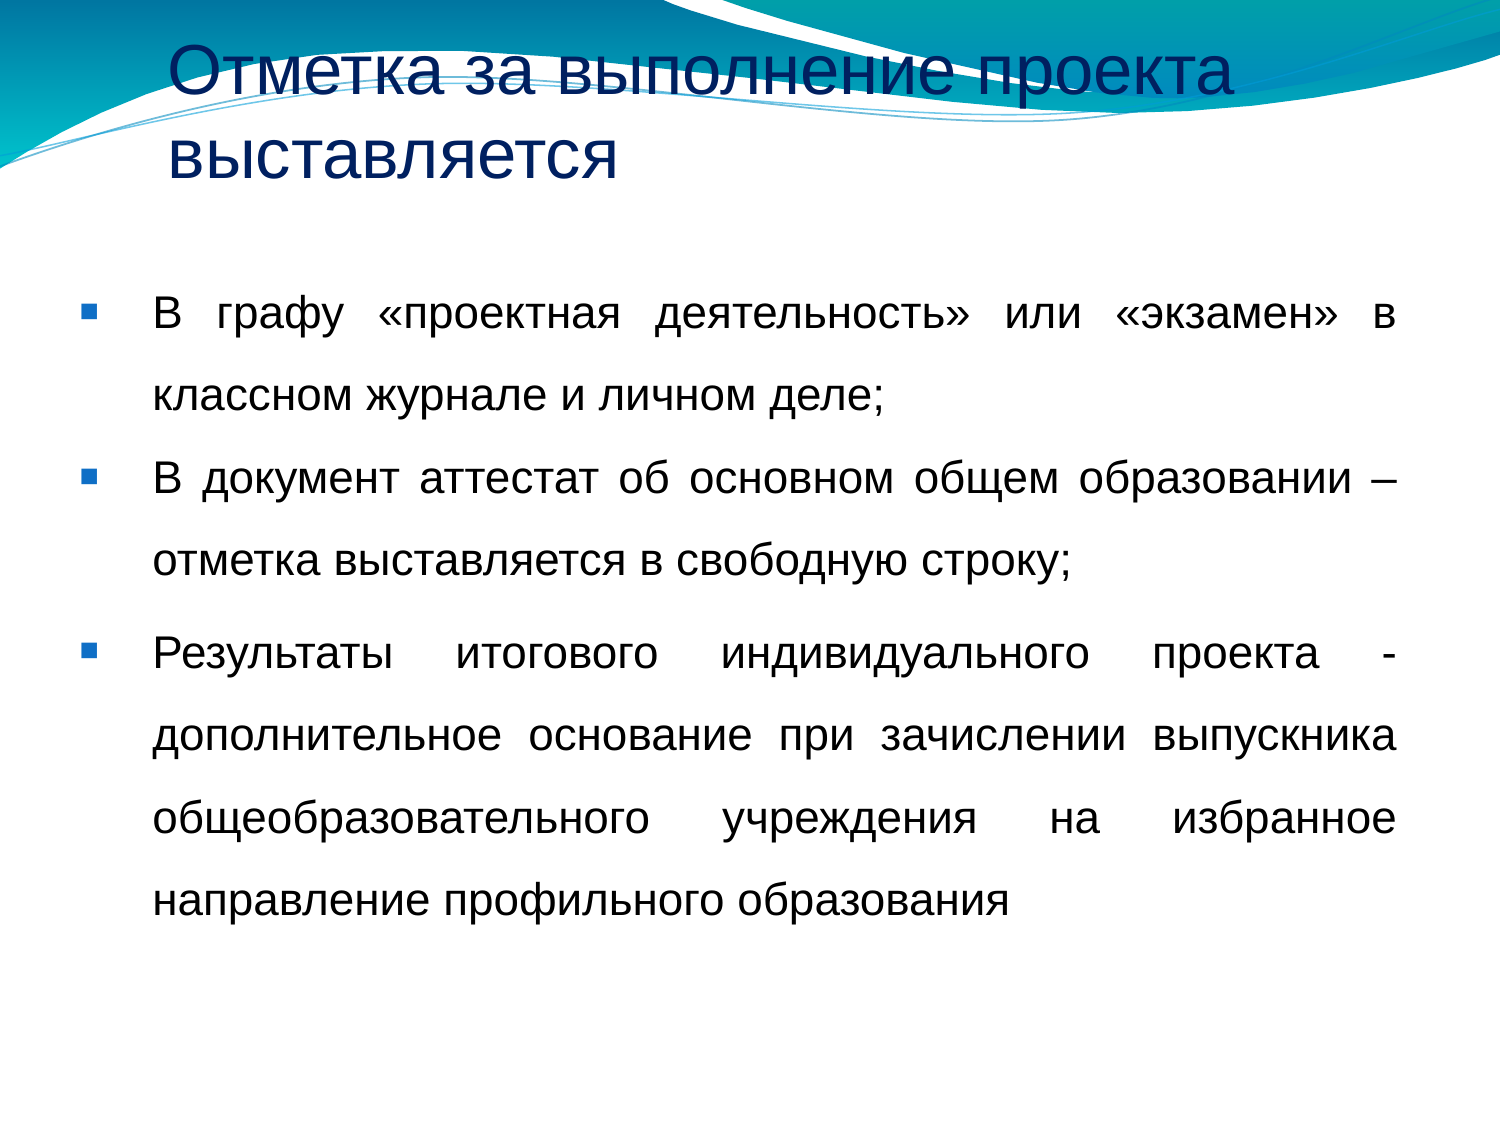

# Отметка за выполнение проекта выставляется
В графу «проектная деятельность» или «экзамен» в классном журнале и личном деле;
В документ аттестат об основном общем образовании – отметка выставляется в свободную строку;
Результаты итогового индивидуального проекта - дополнительное основание при зачислении выпускника общеобразовательного учреждения на избранное направление профильного образования